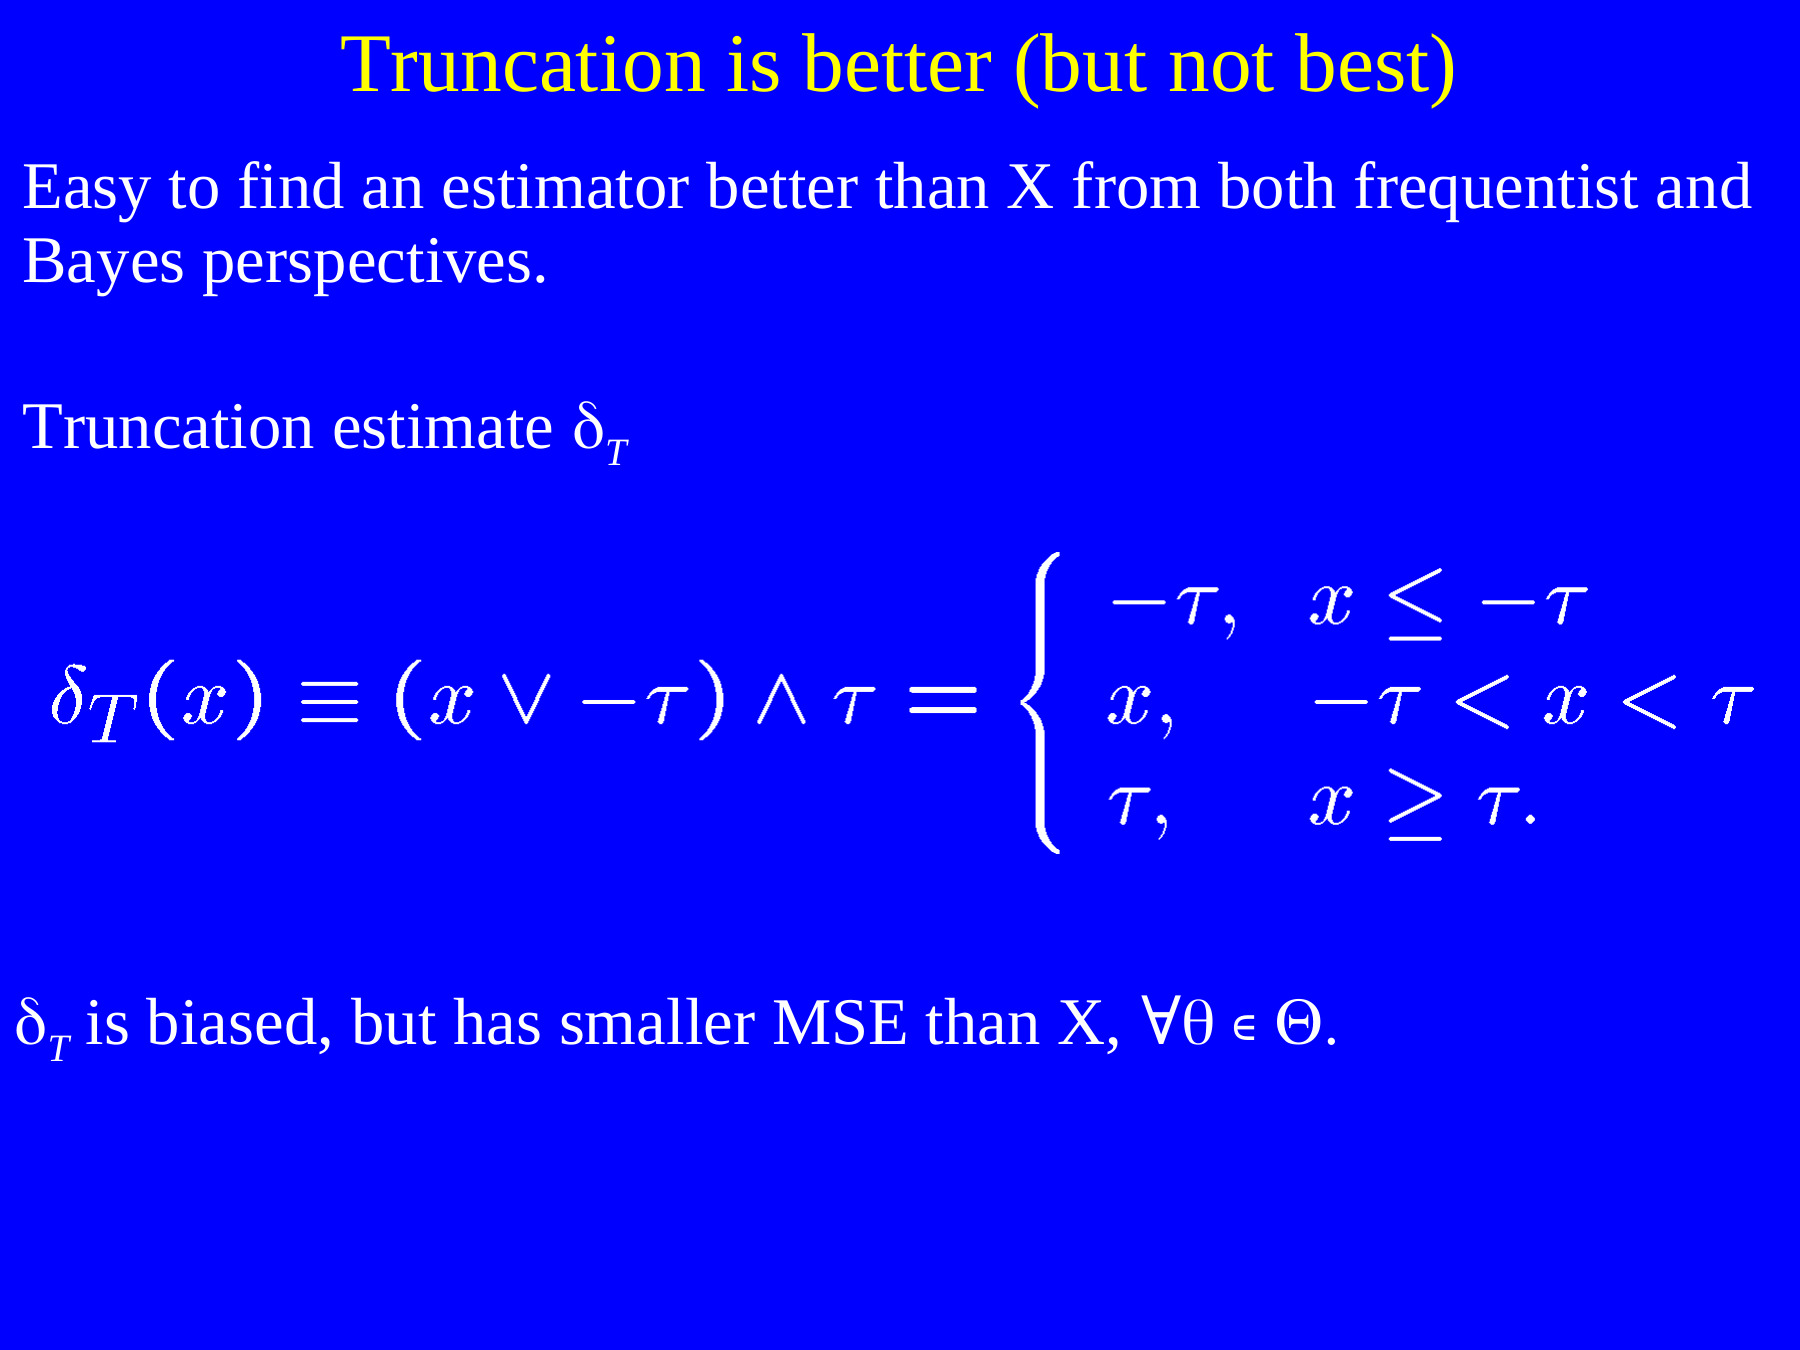

# Truncation is better (but not best)
Easy to find an estimator better than X from both frequentist and Bayes perspectives.
Truncation estimate T
T is biased, but has smaller MSE than X, ∀ ∊ 